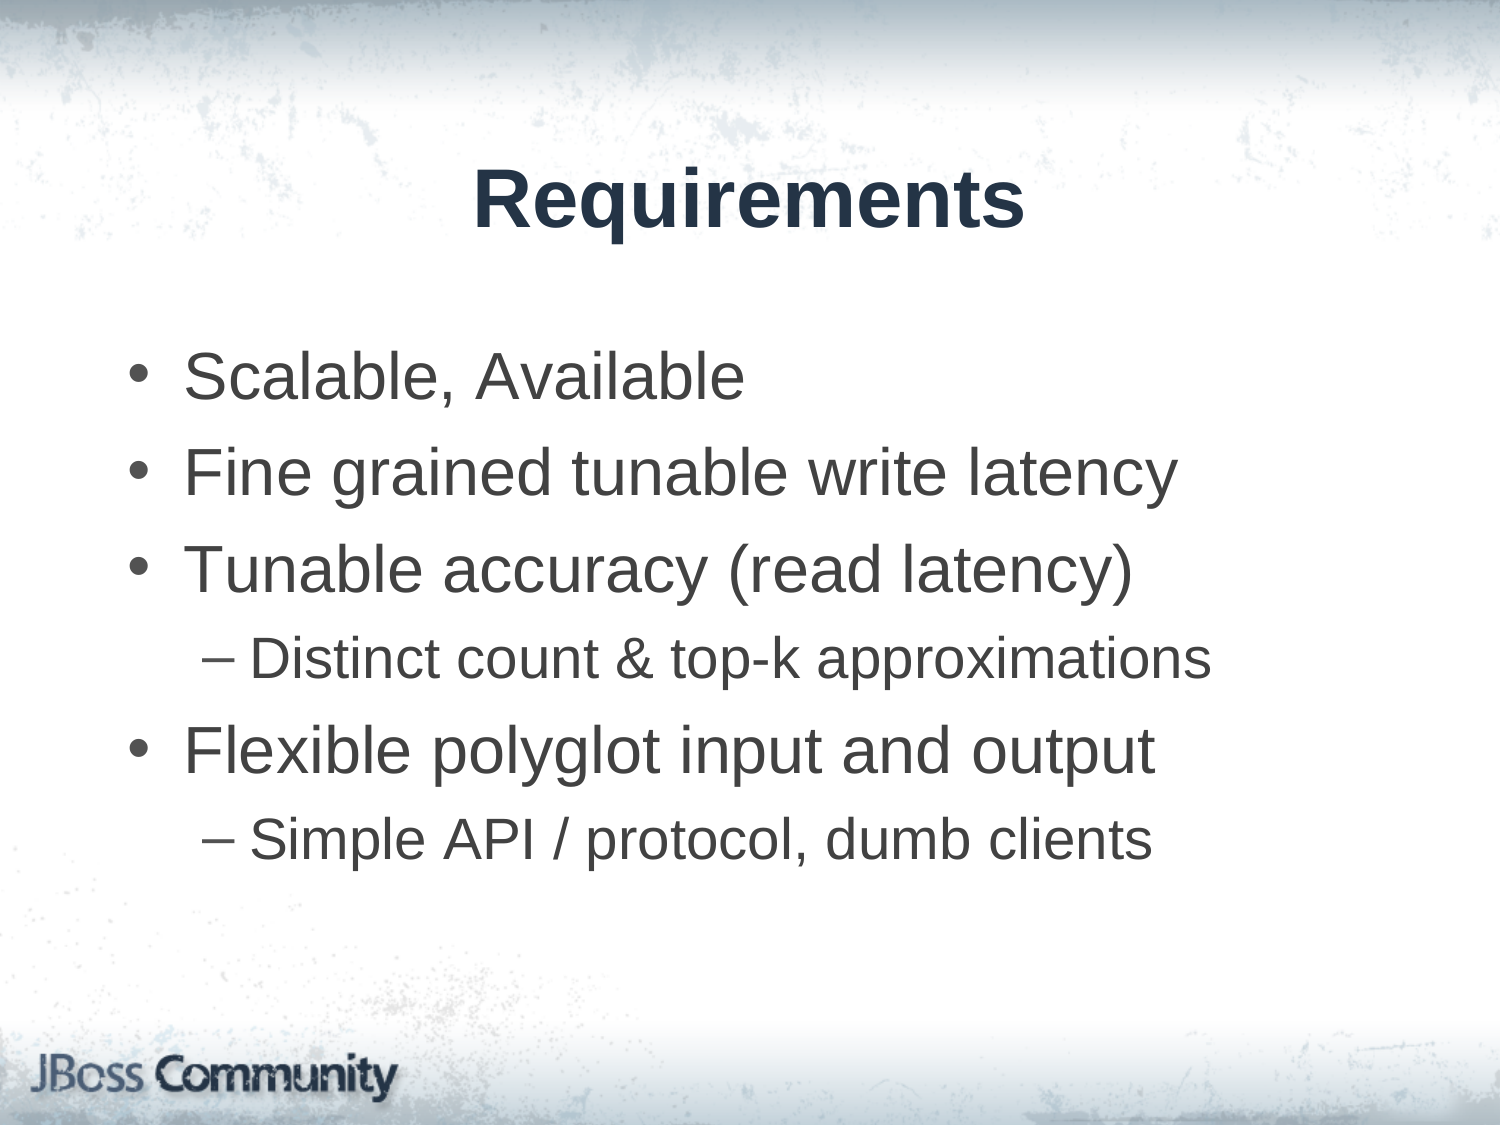

# Requirements
Scalable, Available
Fine grained tunable write latency
Tunable accuracy (read latency)
Distinct count & top-k approximations
Flexible polyglot input and output
Simple API / protocol, dumb clients